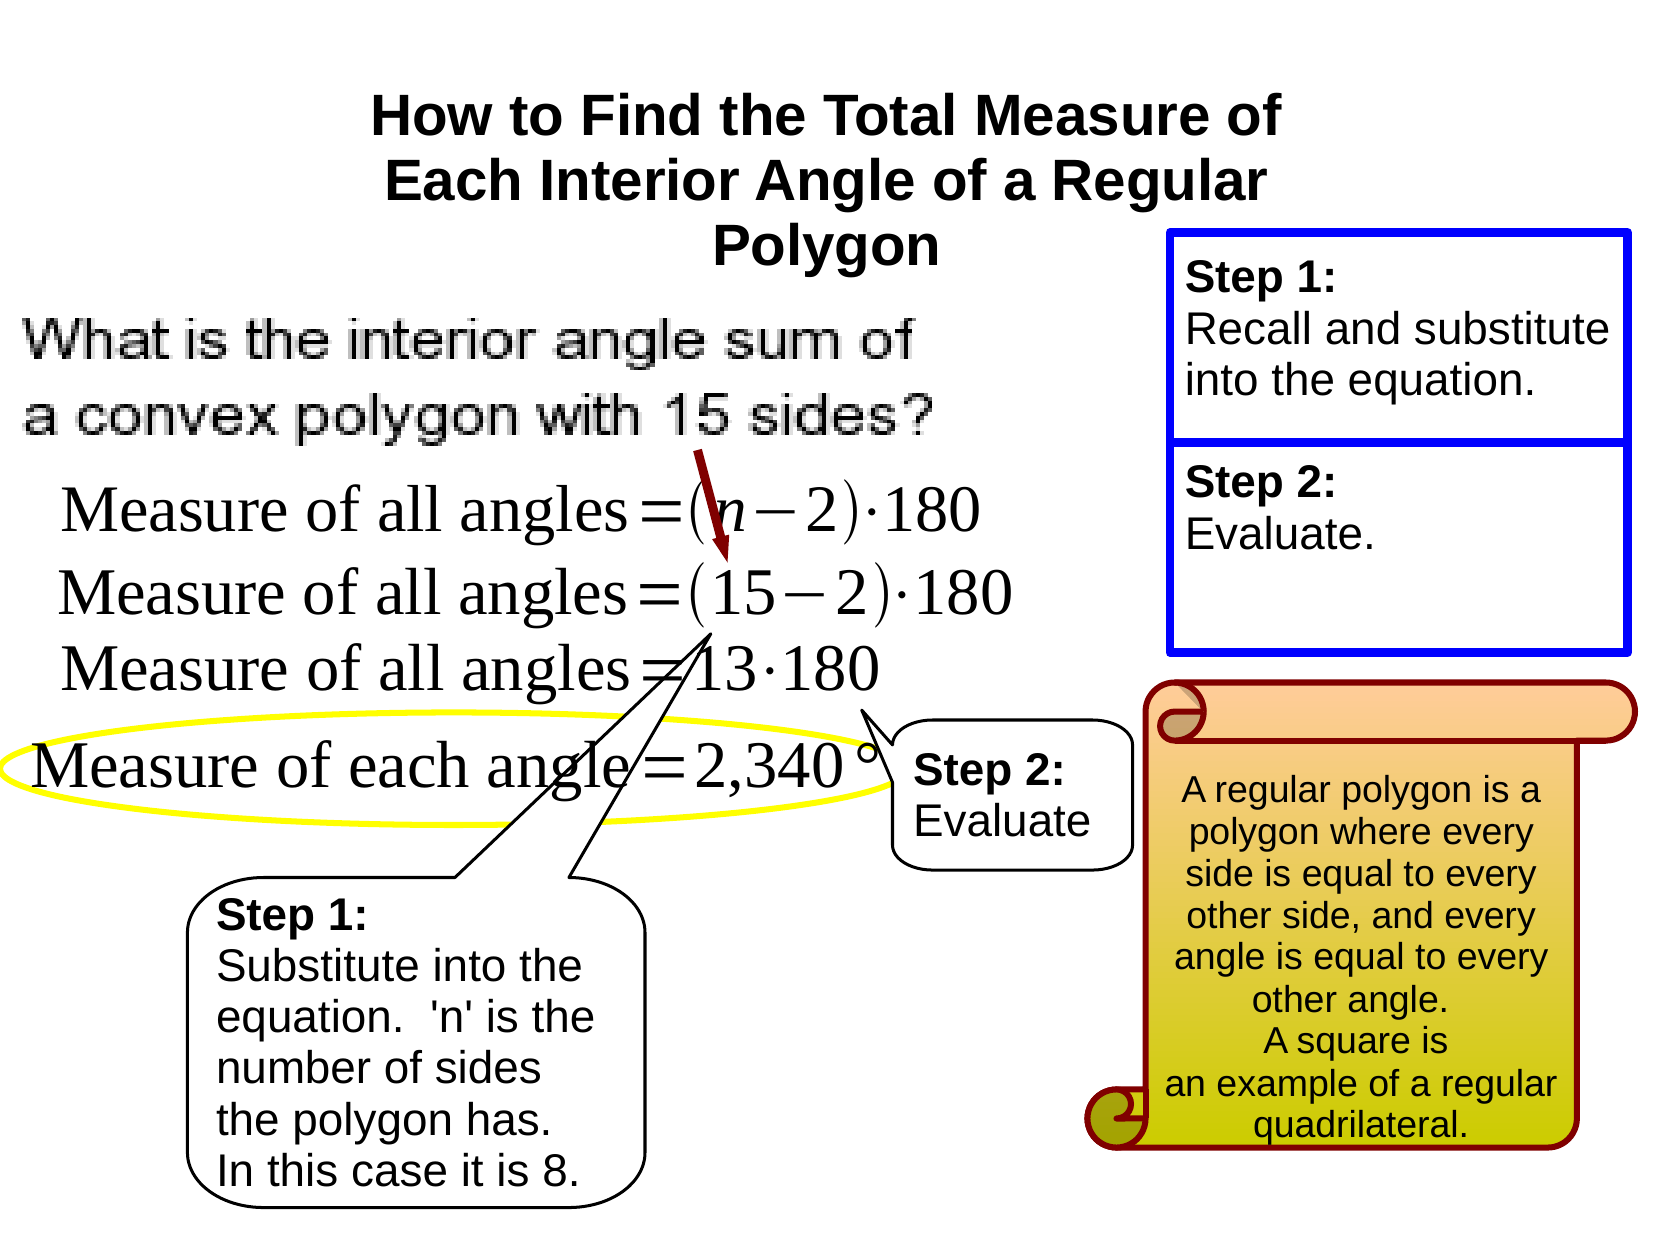

How to Find the Total Measure of Each Interior Angle of a Regular Polygon
Step 1:
Recall and substitute into the equation.
Step 2:
Evaluate.
A regular polygon is a
polygon where every
side is equal to every
other side, and every
angle is equal to every
other angle.
A square is
an example of a regular
quadrilateral.
Step 2:
Evaluate
Step 1:
Substitute into the equation. 'n' is the number of sides the polygon has. In this case it is 8.